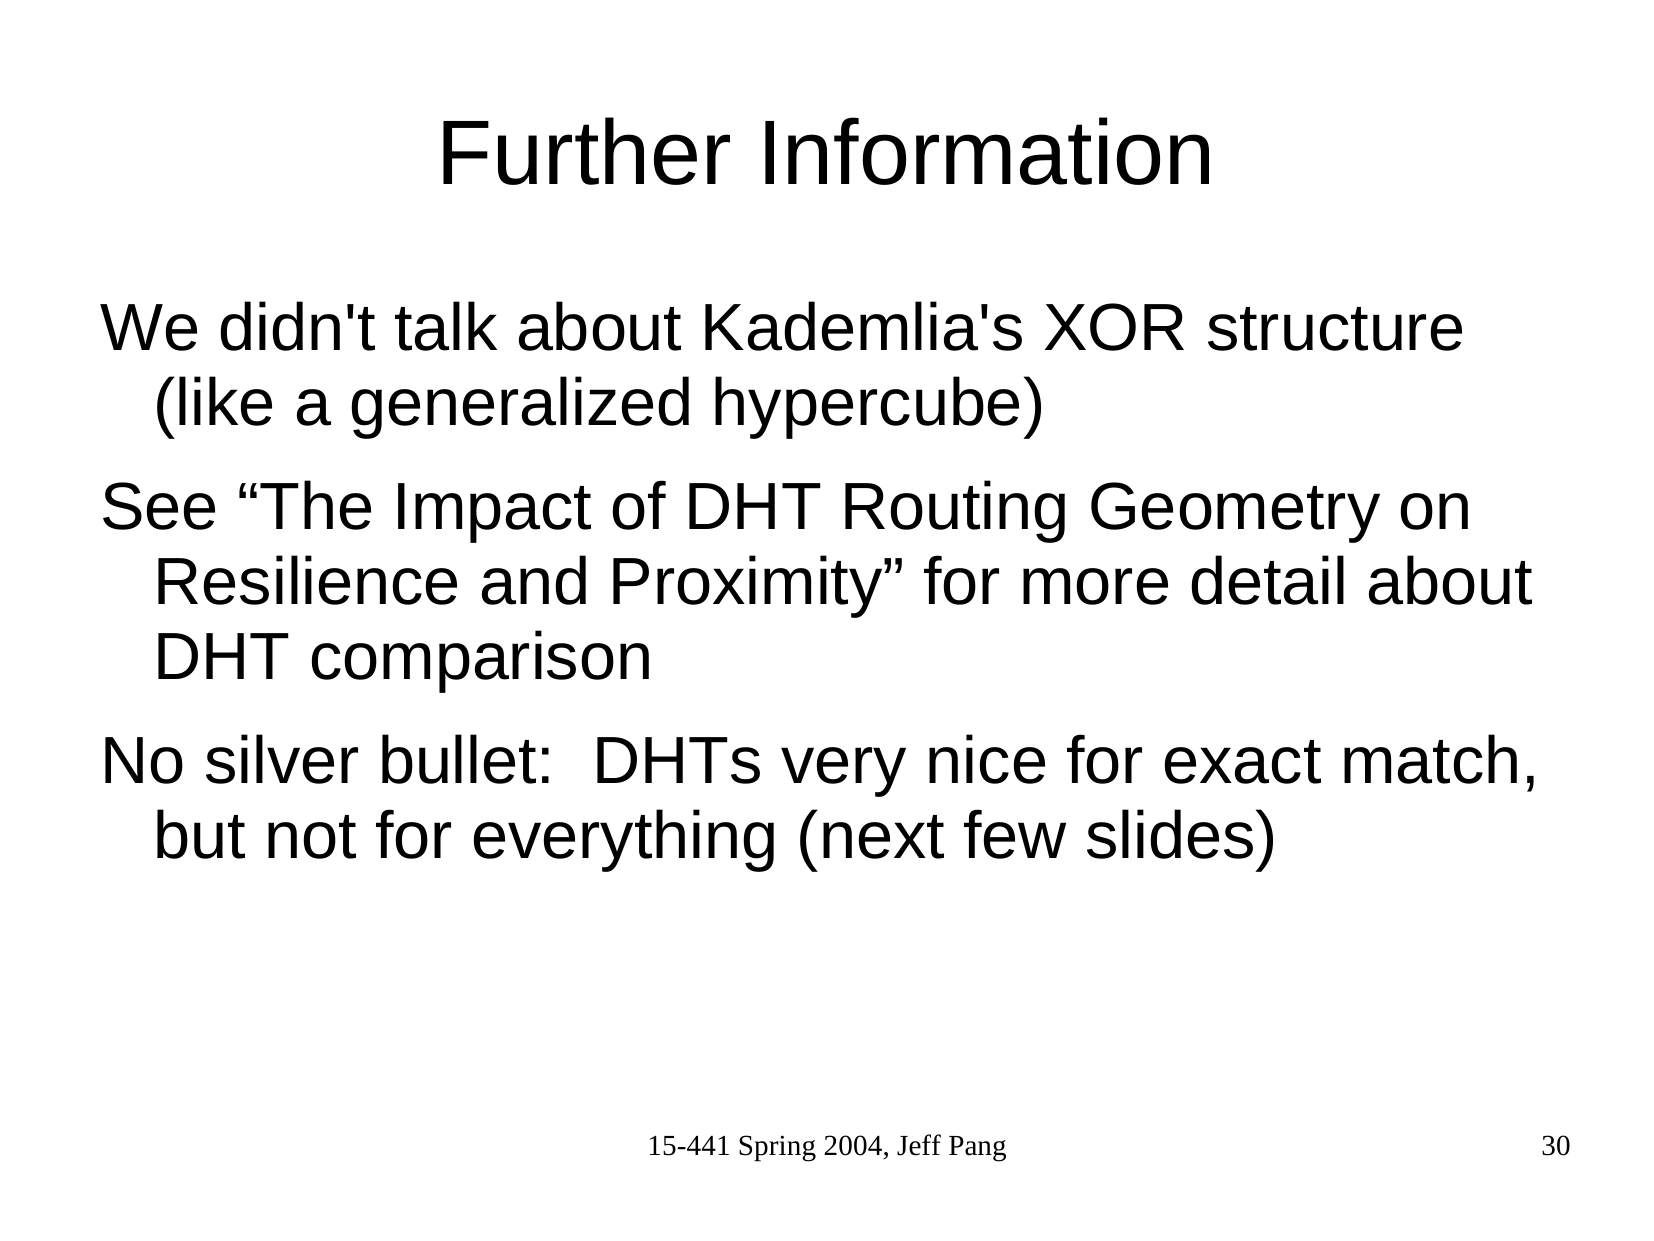

# Further Information
We didn't talk about Kademlia's XOR structure (like a generalized hypercube)
See “The Impact of DHT Routing Geometry on Resilience and Proximity” for more detail about DHT comparison
No silver bullet: DHTs very nice for exact match, but not for everything (next few slides)
15-441 Spring 2004, Jeff Pang
30